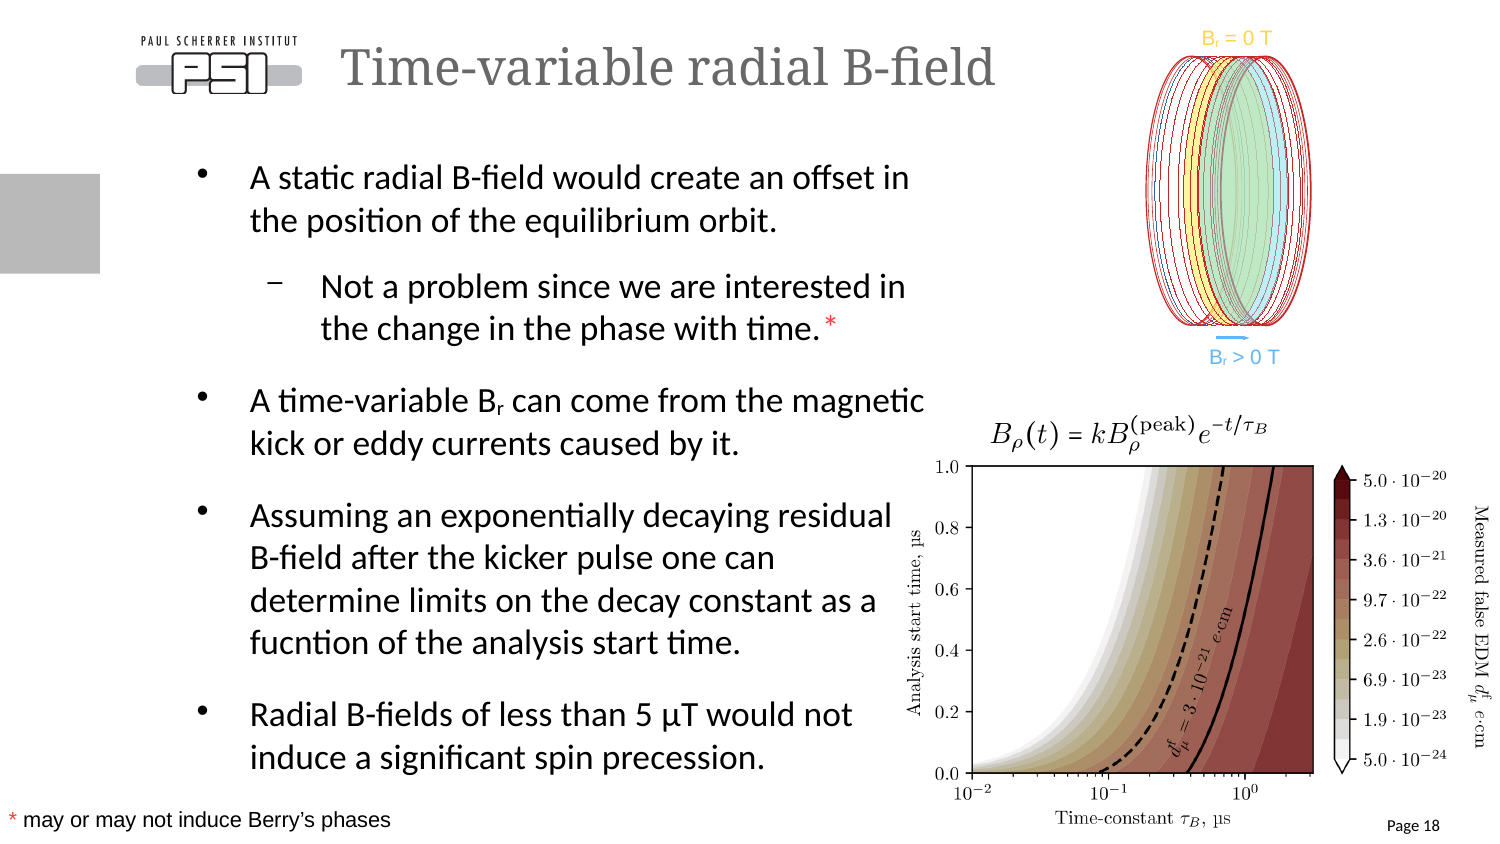

Br = 0 T
Br > 0 T
Time-variable radial B-field
# A static radial B-field would create an offset in the position of the equilibrium orbit.
Not a problem since we are interested in the change in the phase with time.*
A time-variable Br can come from the magnetic kick or eddy currents caused by it.
Assuming an exponentially decaying residual B-field after the kicker pulse one can determine limits on the decay constant as a fucntion of the analysis start time.
Radial B-fields of less than 5 μT would not induce a significant spin precession.
* may or may not induce Berry’s phases
Page